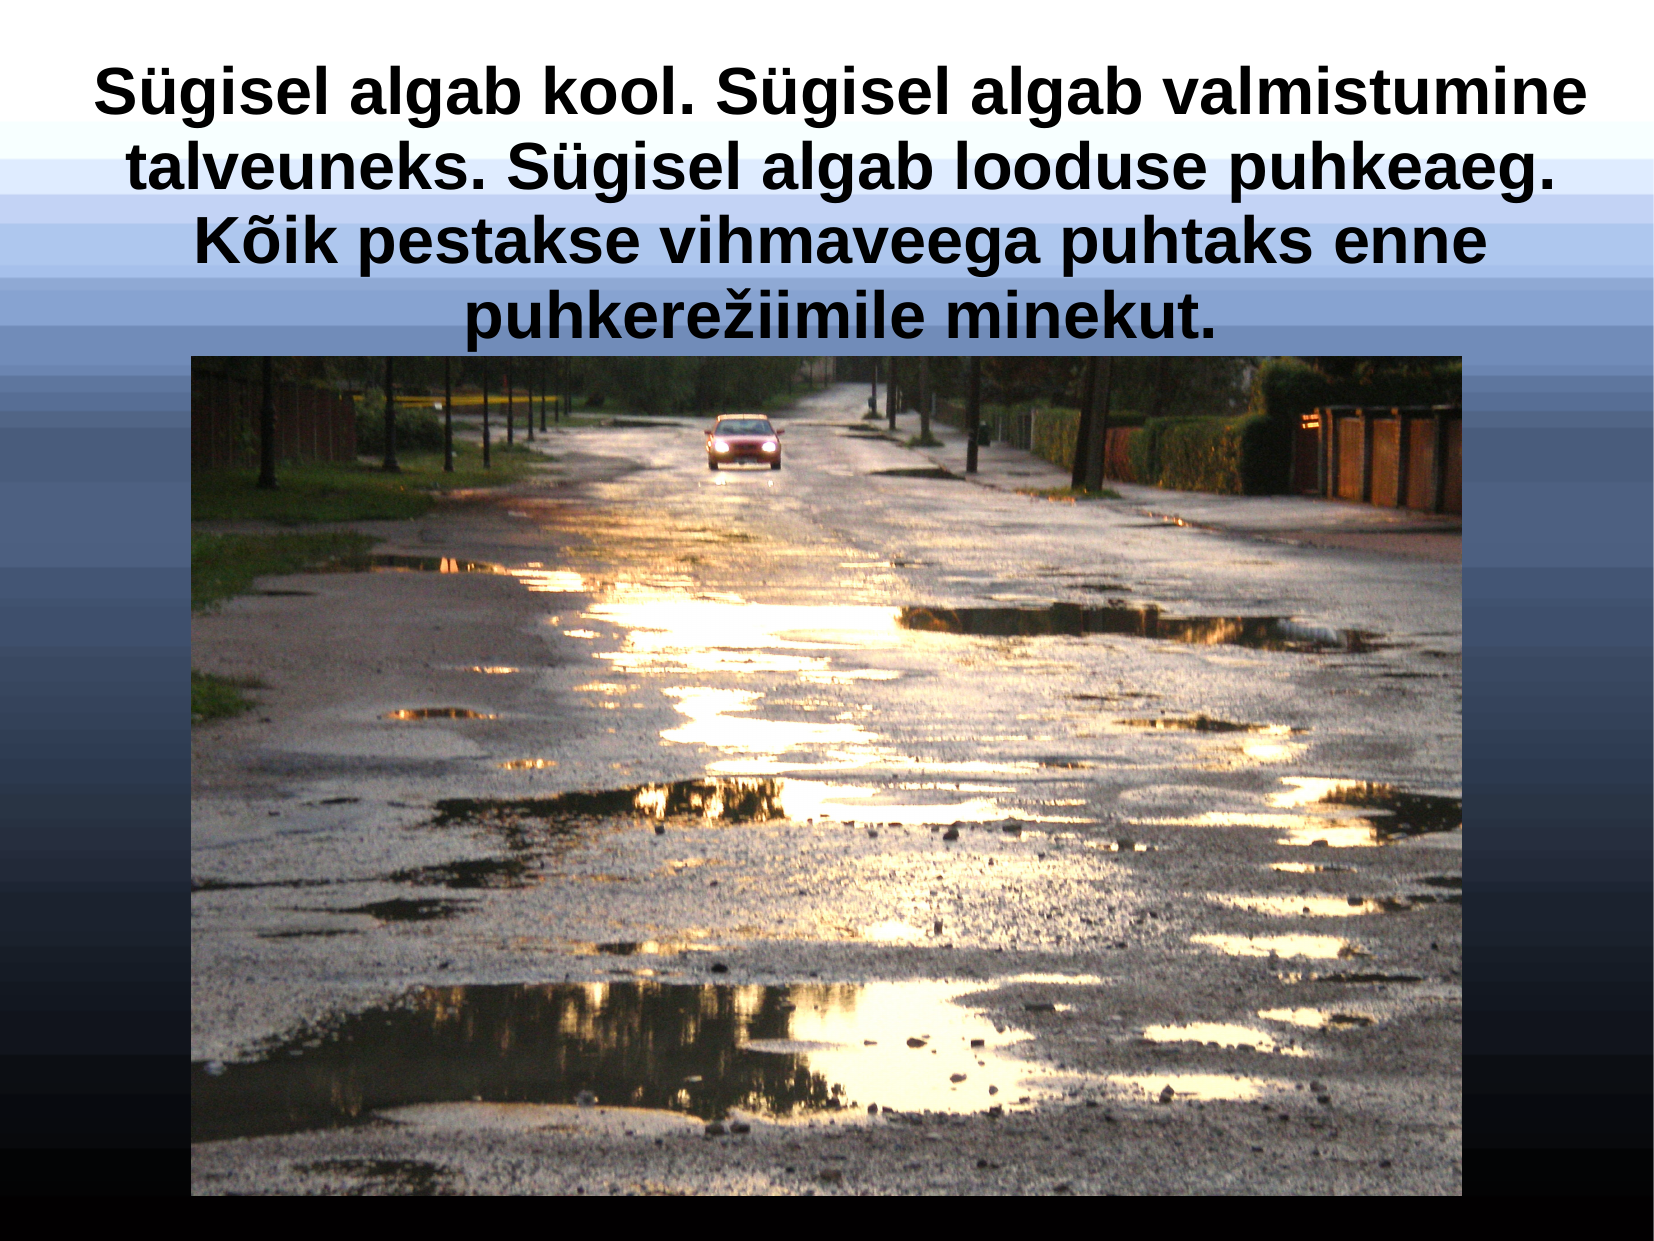

# Sügisel algab kool. Sügisel algab valmistumine talveuneks. Sügisel algab looduse puhkeaeg. Kõik pestakse vihmaveega puhtaks enne puhkerežiimile minekut.